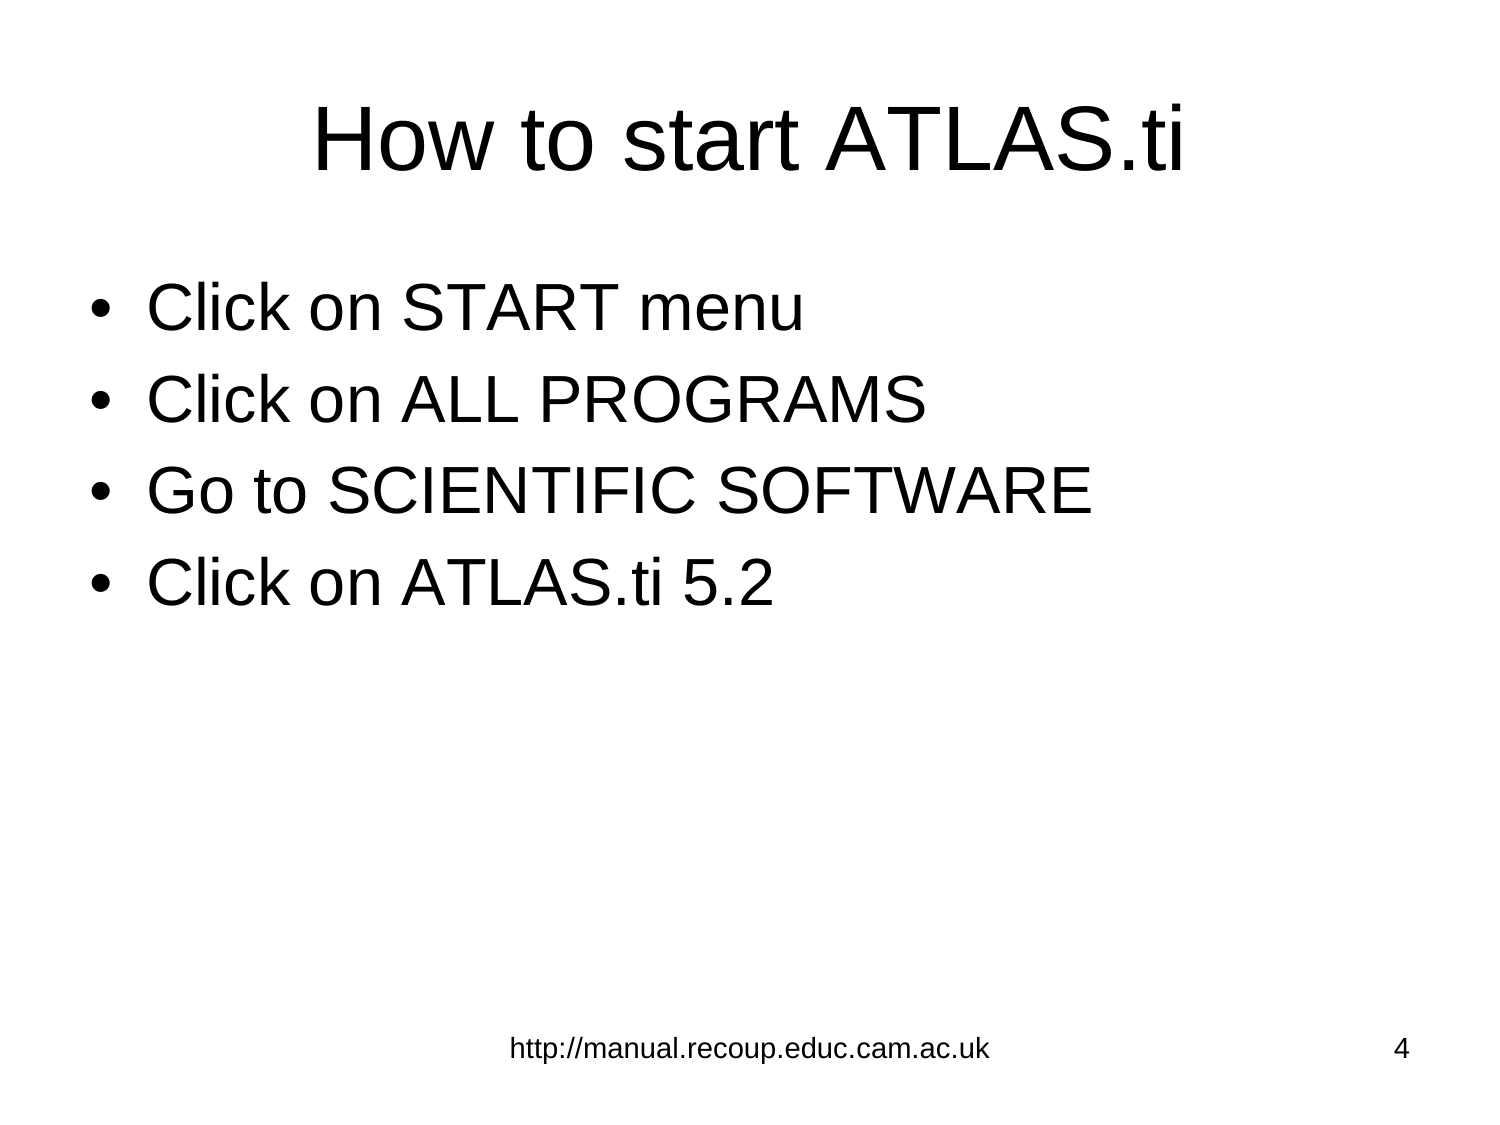

# How to start ATLAS.ti
Click on START menu
Click on ALL PROGRAMS
Go to SCIENTIFIC SOFTWARE
Click on ATLAS.ti 5.2
http://manual.recoup.educ.cam.ac.uk
4